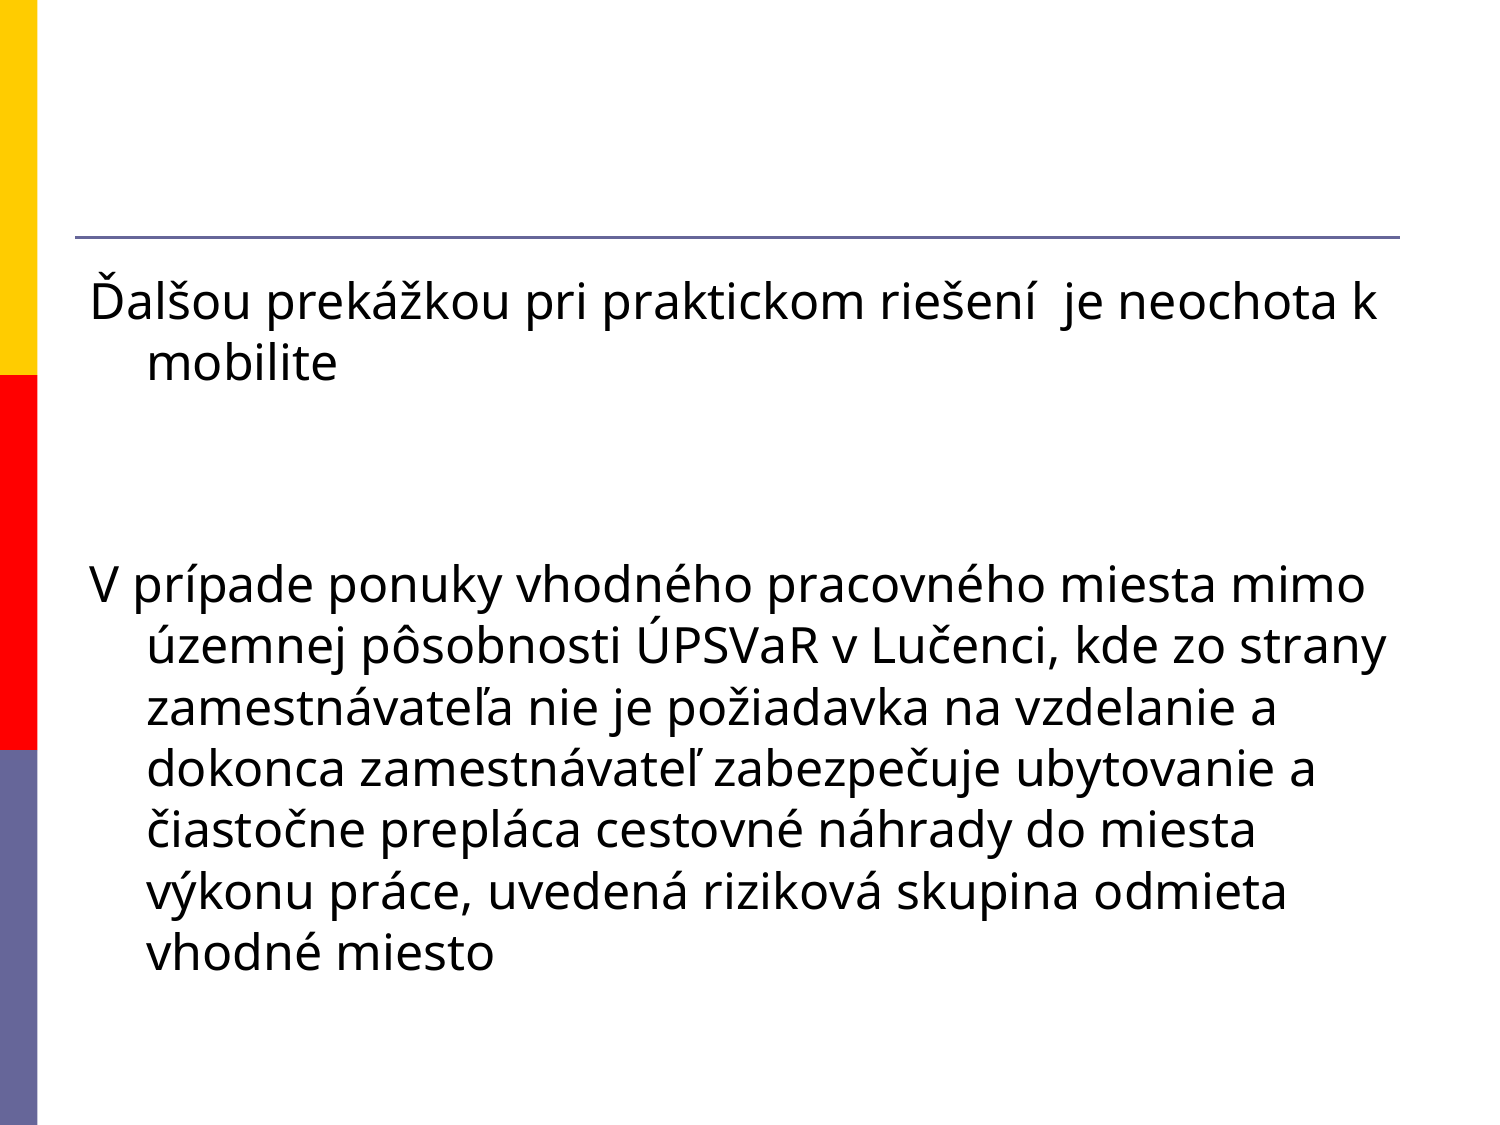

# Ďalšou prekážkou pri praktickom riešení je neochota k mobilite
V prípade ponuky vhodného pracovného miesta mimo územnej pôsobnosti ÚPSVaR v Lučenci, kde zo strany zamestnávateľa nie je požiadavka na vzdelanie a dokonca zamestnávateľ zabezpečuje ubytovanie a čiastočne prepláca cestovné náhrady do miesta výkonu práce, uvedená riziková skupina odmieta vhodné miesto